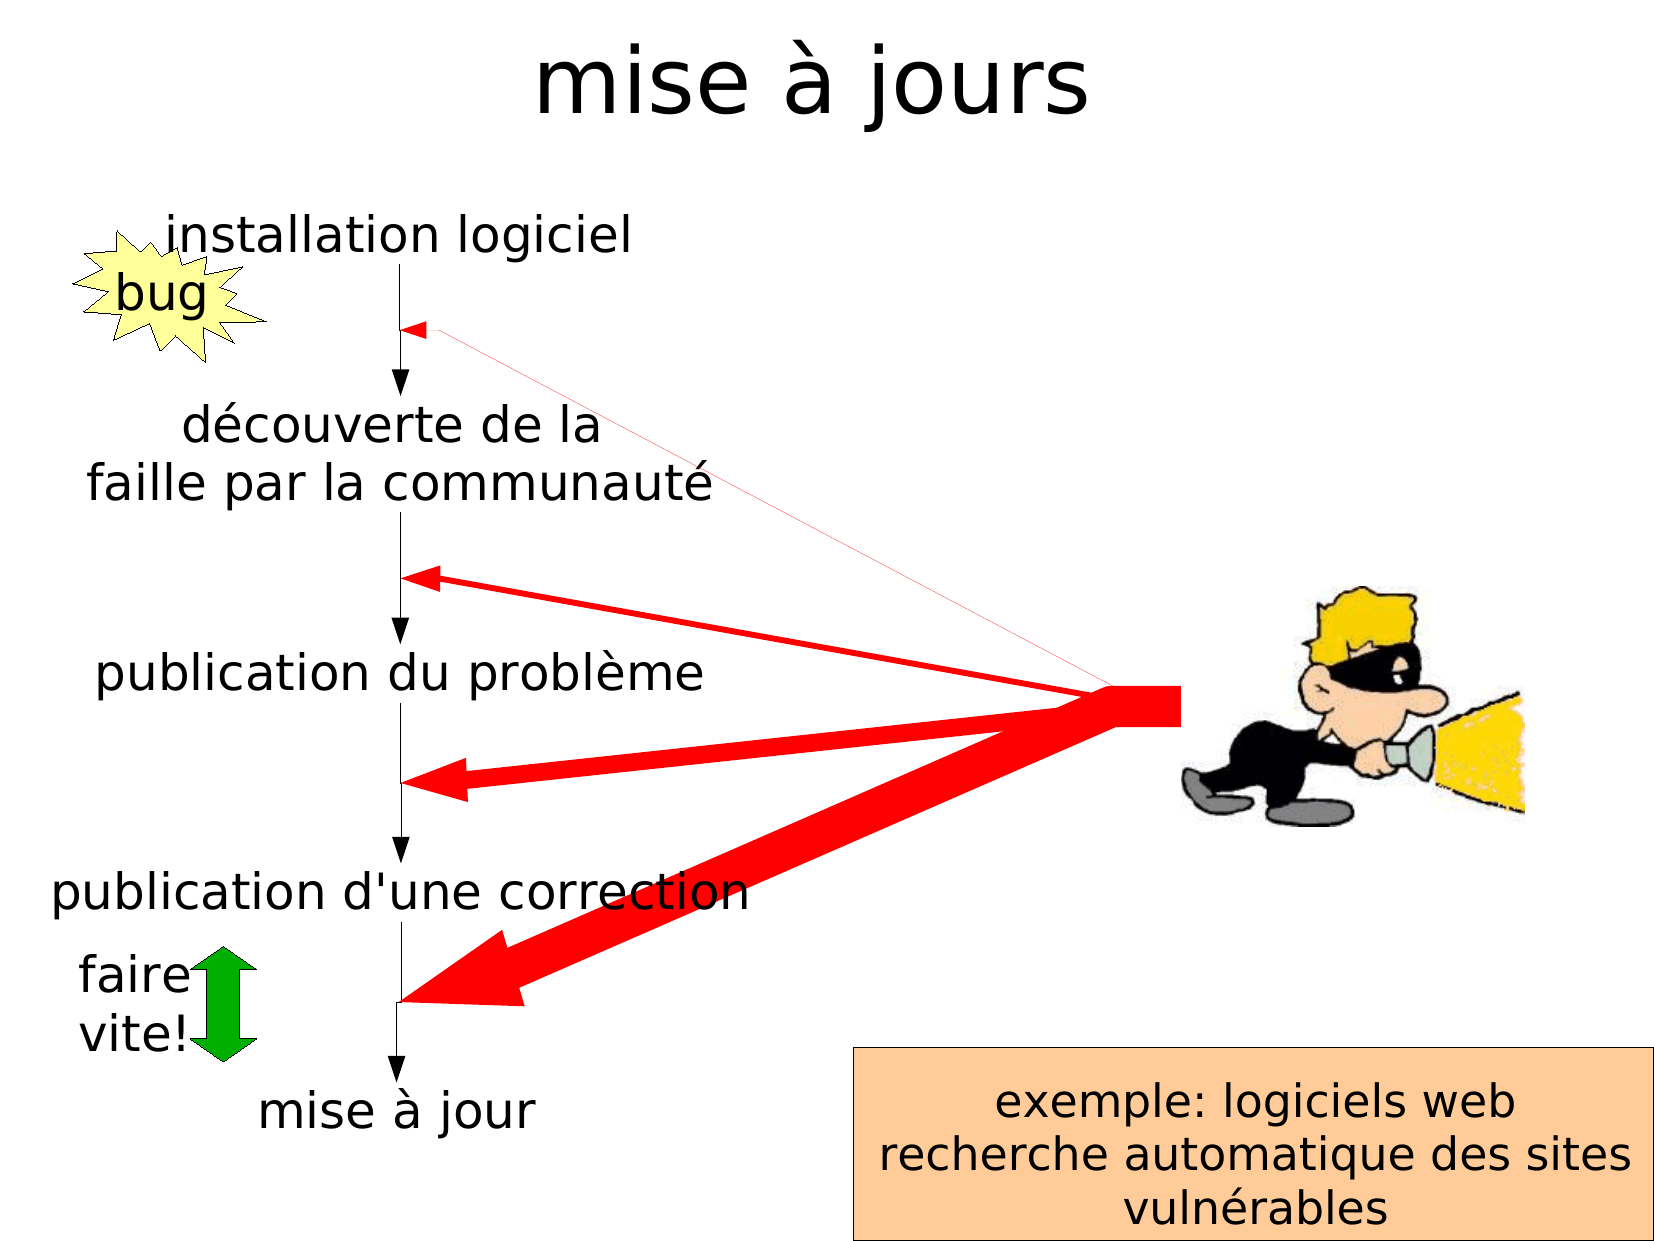

# mise à jours
installation logiciel
bug
découverte de la
faille par la communauté
publication du problème
publication d'une correction
faire
vite!
exemple: logiciels web
recherche automatique des sites
vulnérables
mise à jour